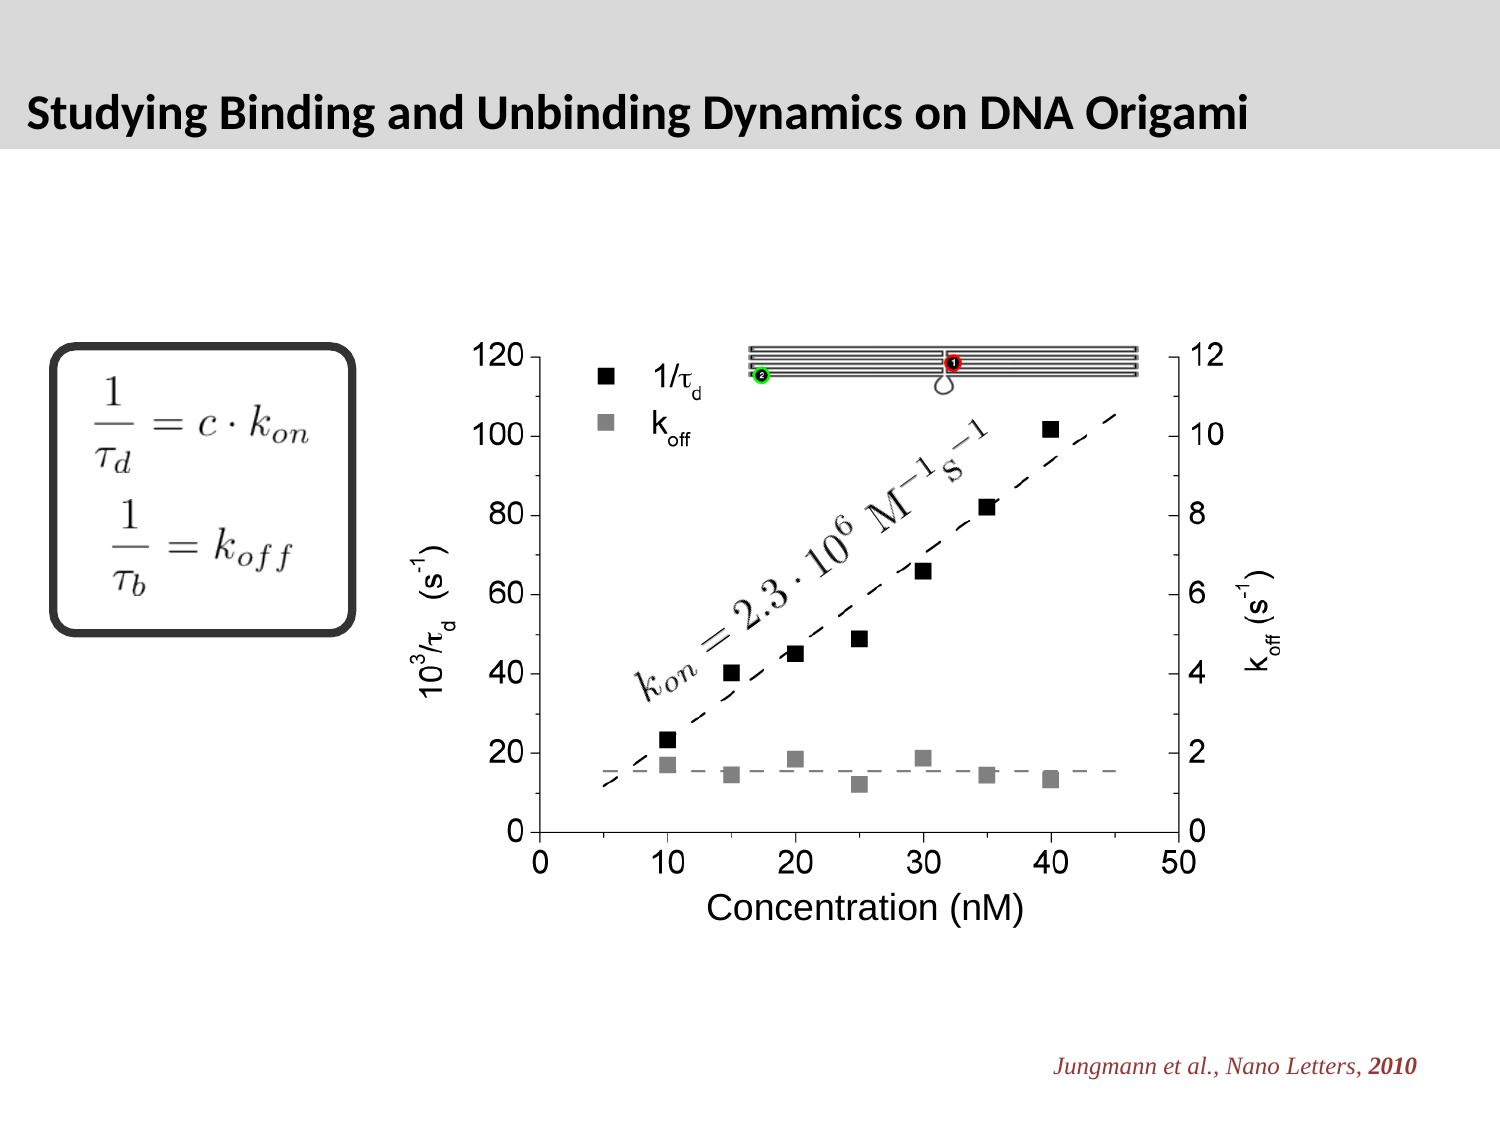

# Studying Binding and Unbinding Dynamics on DNA Origami
Concentration (nM)
Jungmann et al., Nano Letters, 2010